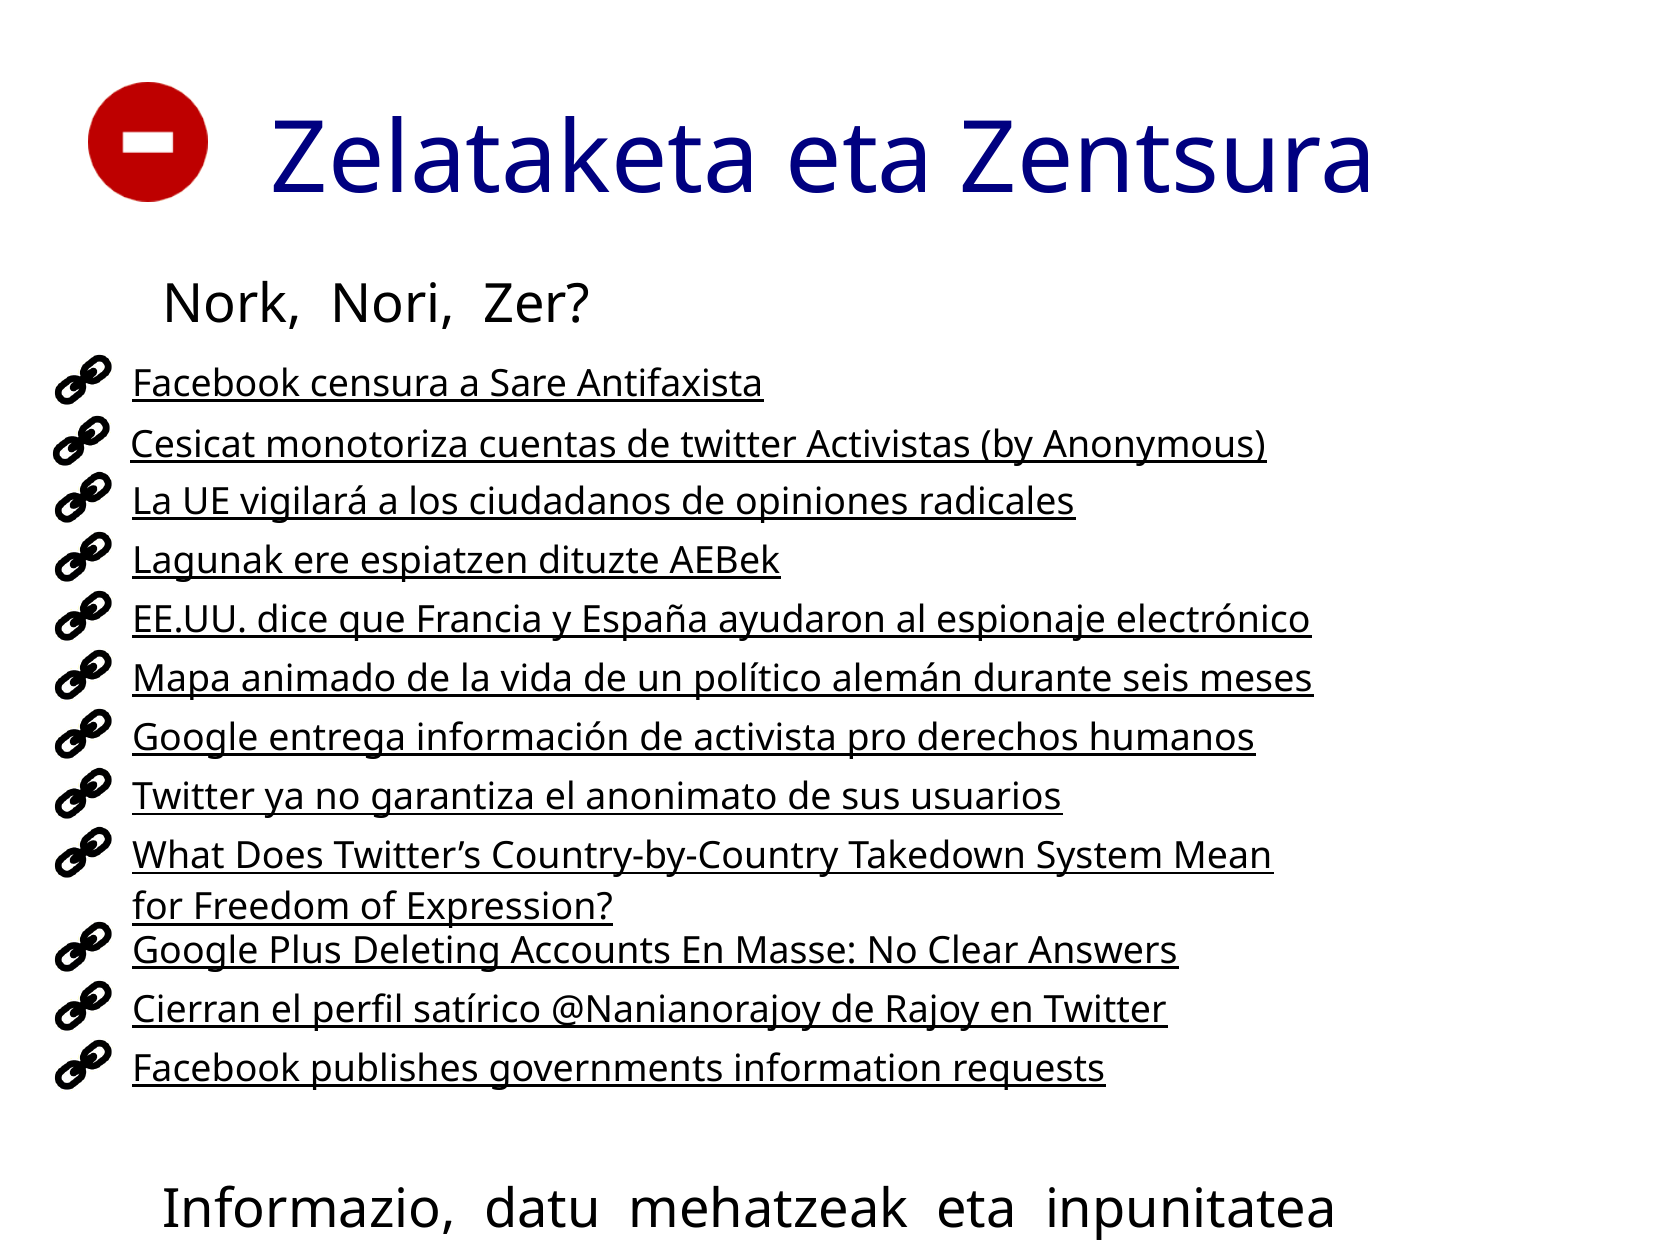

Zelataketa eta Zentsura
Nork, Nori, Zer?
Facebook censura a Sare Antifaxista
Cesicat monotoriza cuentas de twitter Activistas (by Anonymous)
La UE vigilará a los ciudadanos de opiniones radicales
Lagunak ere espiatzen dituzte AEBek
EE.UU. dice que Francia y España ayudaron al espionaje electrónico
Mapa animado de la vida de un político alemán durante seis meses
Google entrega información de activista pro derechos humanos
Twitter ya no garantiza el anonimato de sus usuarios
What Does Twitter’s Country-by-Country Takedown System Mean
for Freedom of Expression?
Google Plus Deleting Accounts En Masse: No Clear Answers
Cierran el perfil satírico @Nanianorajoy de Rajoy en Twitter
Facebook publishes governments information requests
Informazio, datu mehatzeak eta inpunitatea